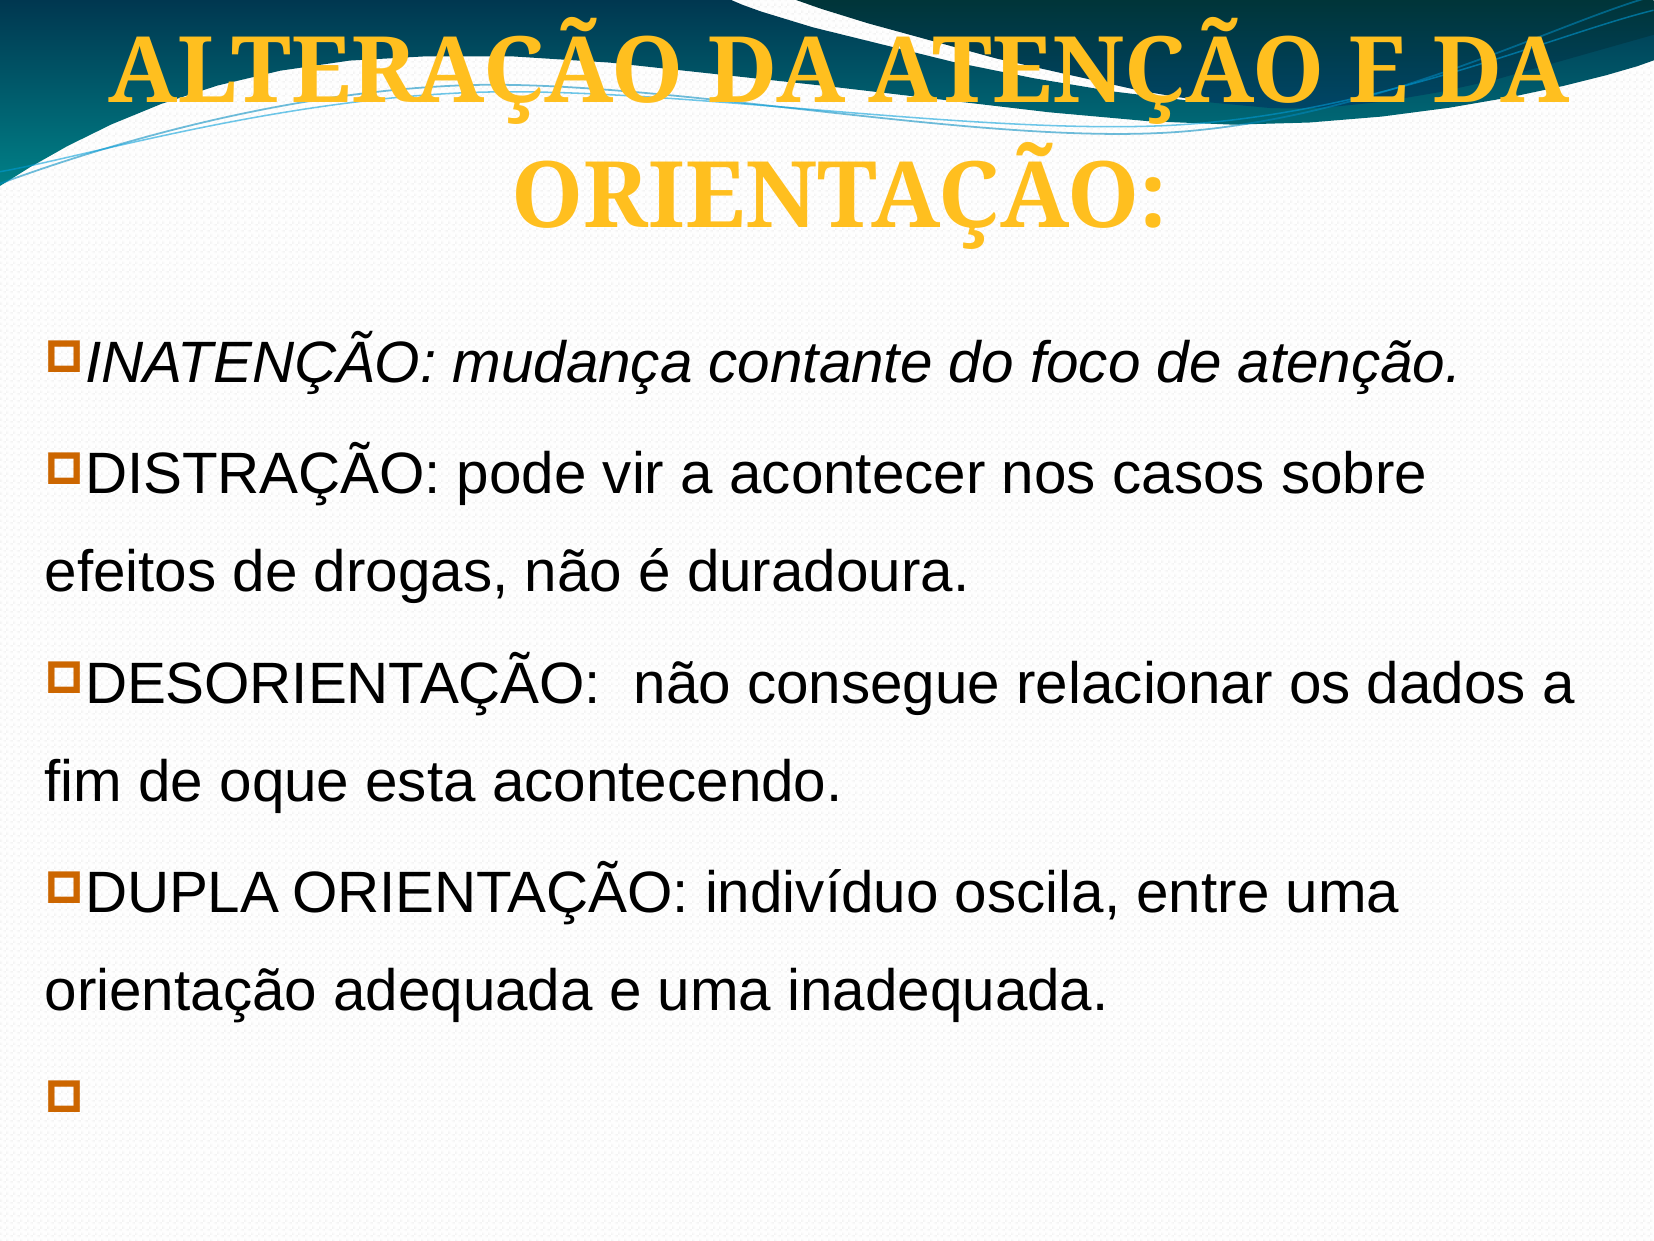

ALTERAÇÃO DA ATENÇÃO E DA ORIENTAÇÃO:
INATENÇÃO: mudança contante do foco de atenção.
DISTRAÇÃO: pode vir a acontecer nos casos sobre efeitos de drogas, não é duradoura.
DESORIENTAÇÃO: não consegue relacionar os dados a fim de oque esta acontecendo.
DUPLA ORIENTAÇÃO: indivíduo oscila, entre uma orientação adequada e uma inadequada.